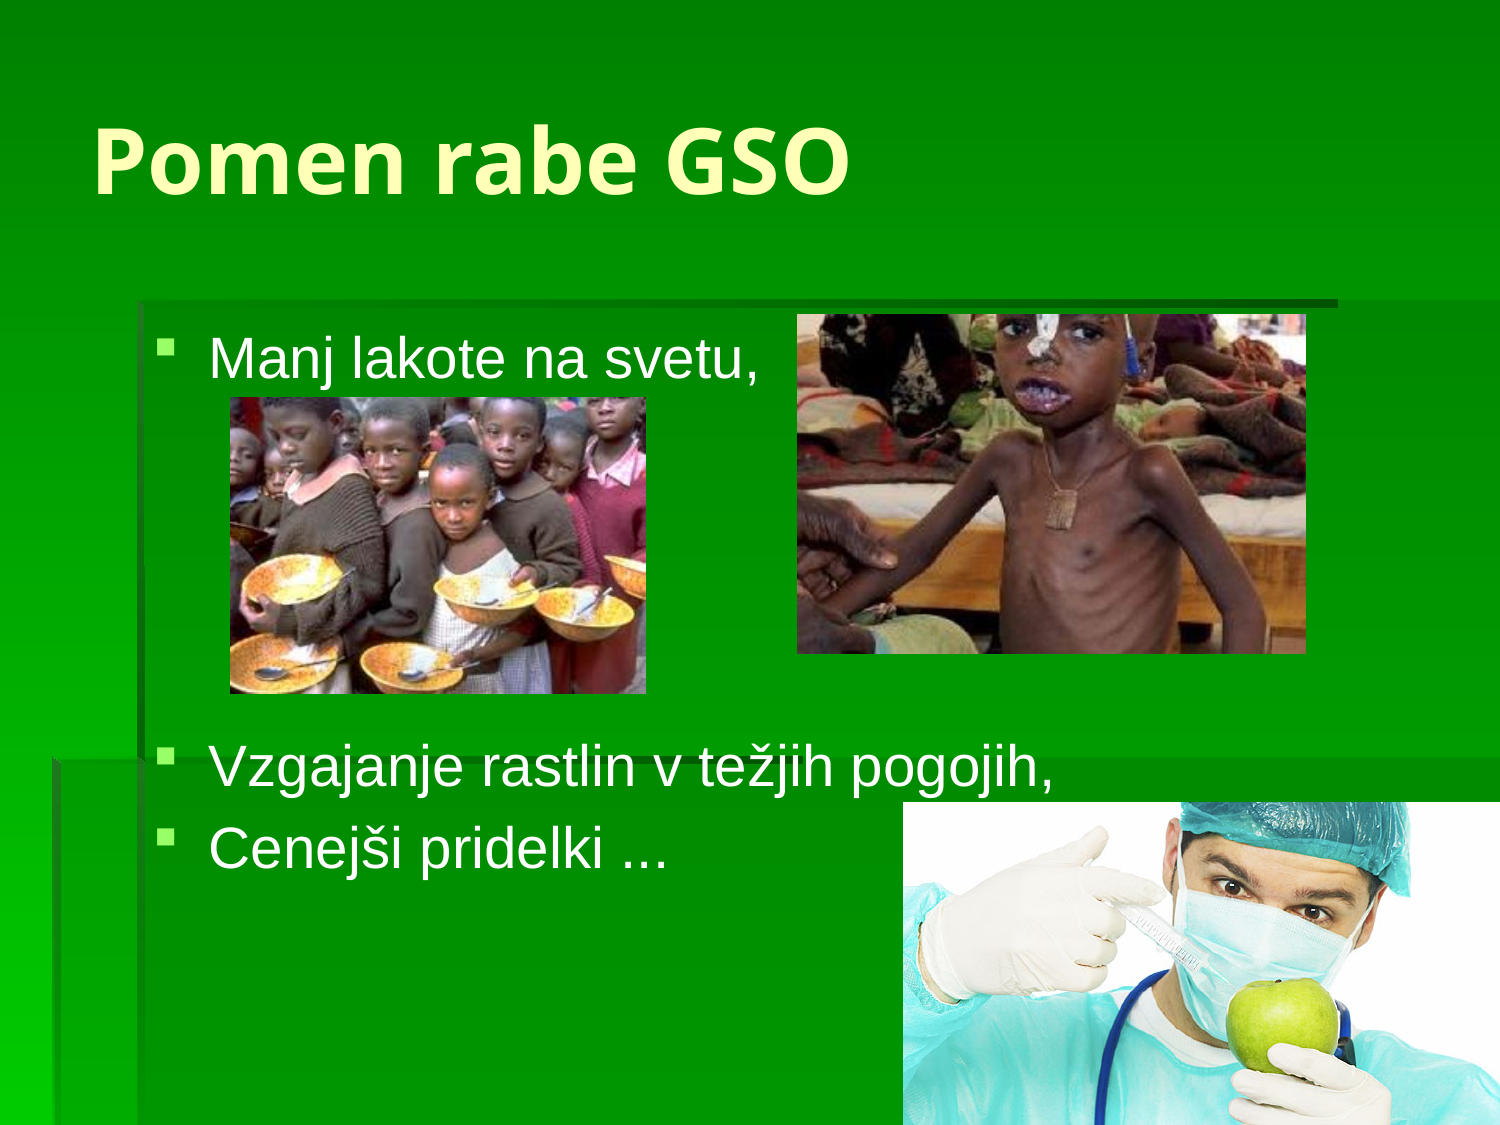

# Pomen rabe GSO
Manj lakote na svetu,
Vzgajanje rastlin v težjih pogojih,
Cenejši pridelki ...